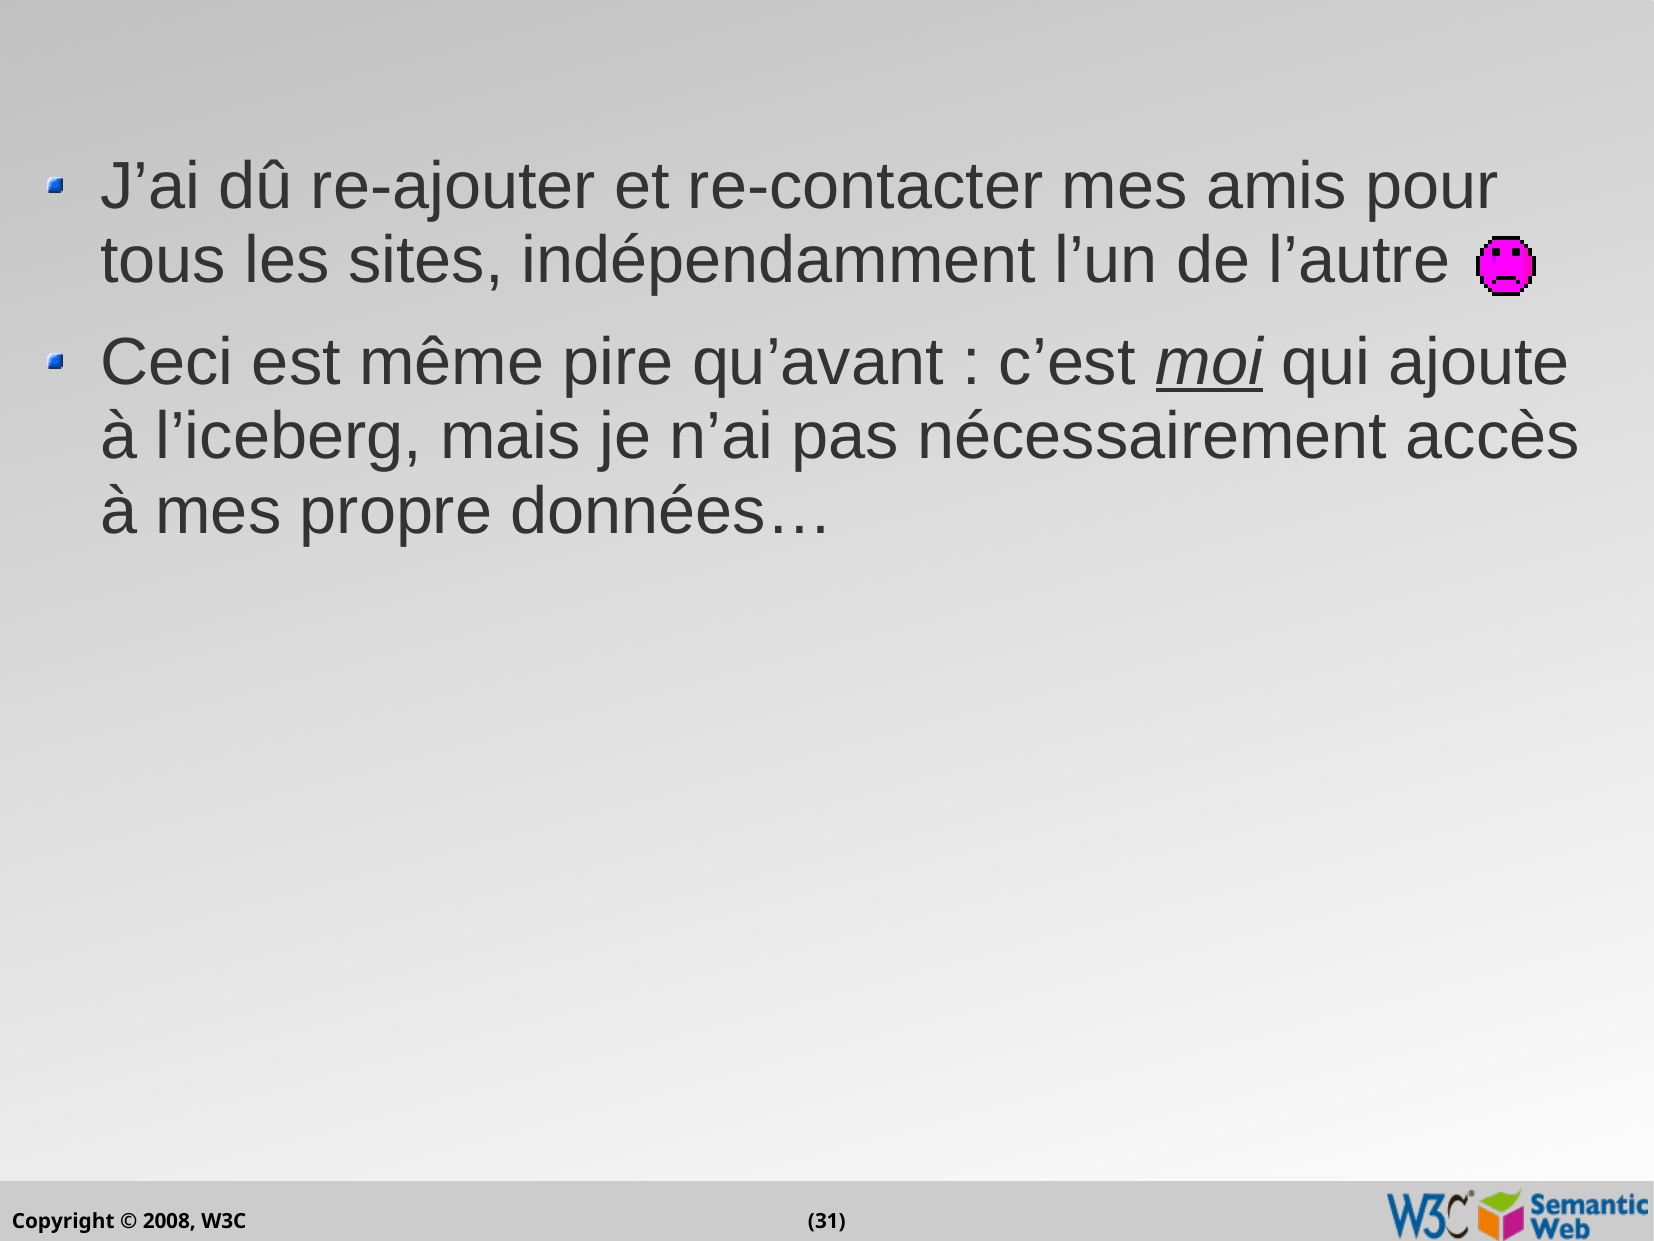

# J’ai dû re-ajouter et re-contacter mes amis pour tous les sites, indépendamment l’un de l’autre
Ceci est même pire qu’avant : c’est moi qui ajoute à l’iceberg, mais je n’ai pas nécessairement accès à mes propre données…